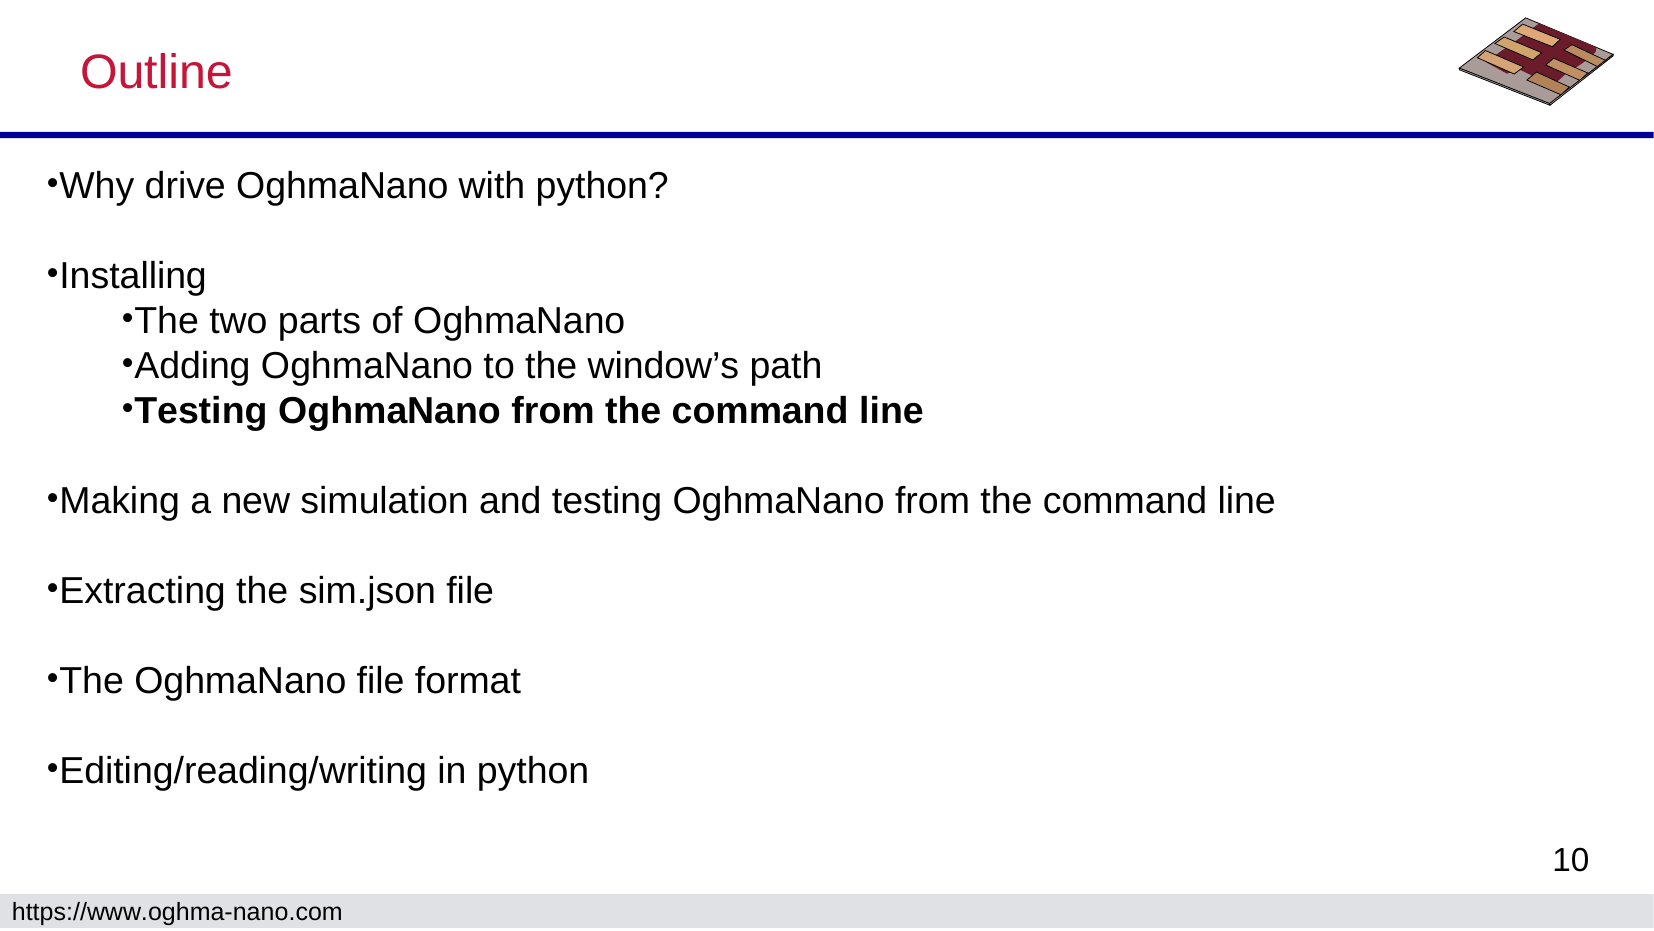

# Outline
Why drive OghmaNano with python?
Installing
The two parts of OghmaNano
Adding OghmaNano to the window’s path
Testing OghmaNano from the command line
Making a new simulation and testing OghmaNano from the command line
Extracting the sim.json file
The OghmaNano file format
Editing/reading/writing in python